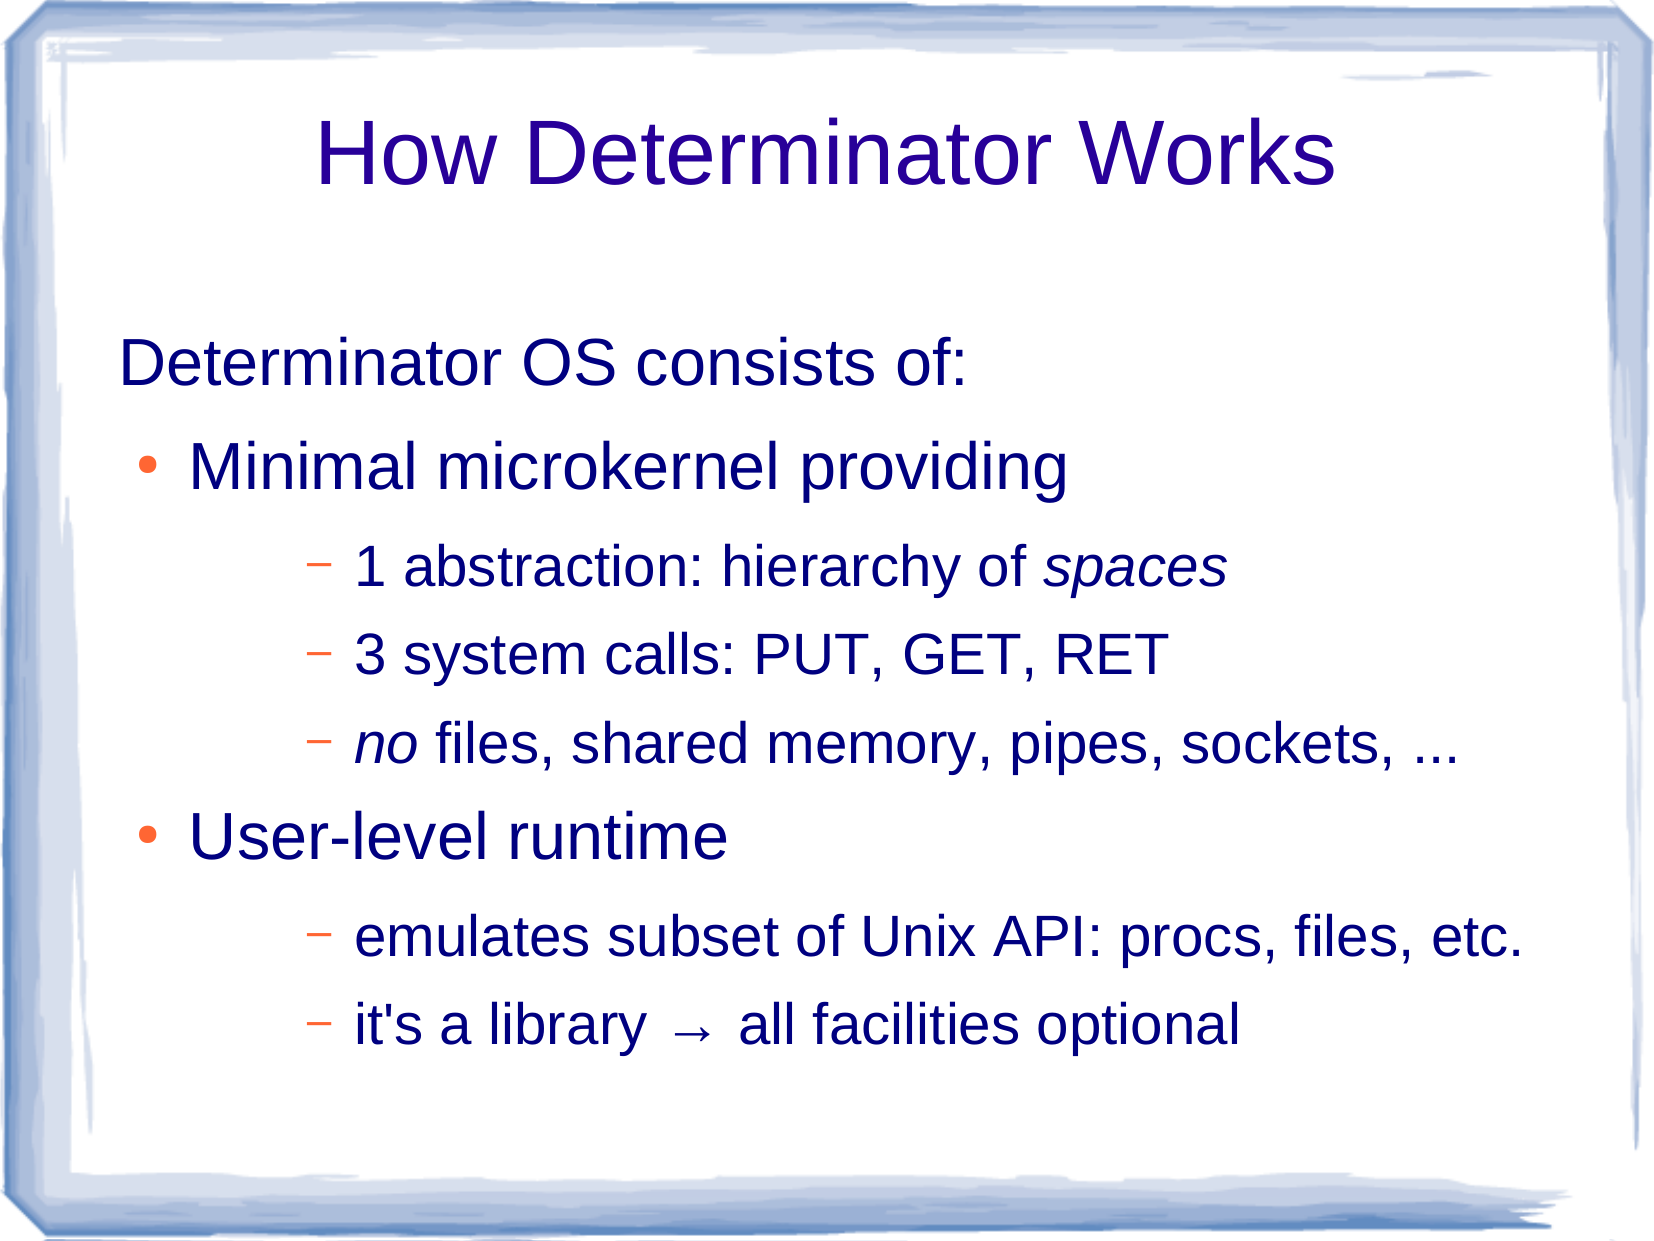

# How Determinator Works
Determinator OS consists of:
Minimal microkernel providing
1 abstraction: hierarchy of spaces
3 system calls: PUT, GET, RET
no files, shared memory, pipes, sockets, ...
User-level runtime
emulates subset of Unix API: procs, files, etc.
it's a library → all facilities optional